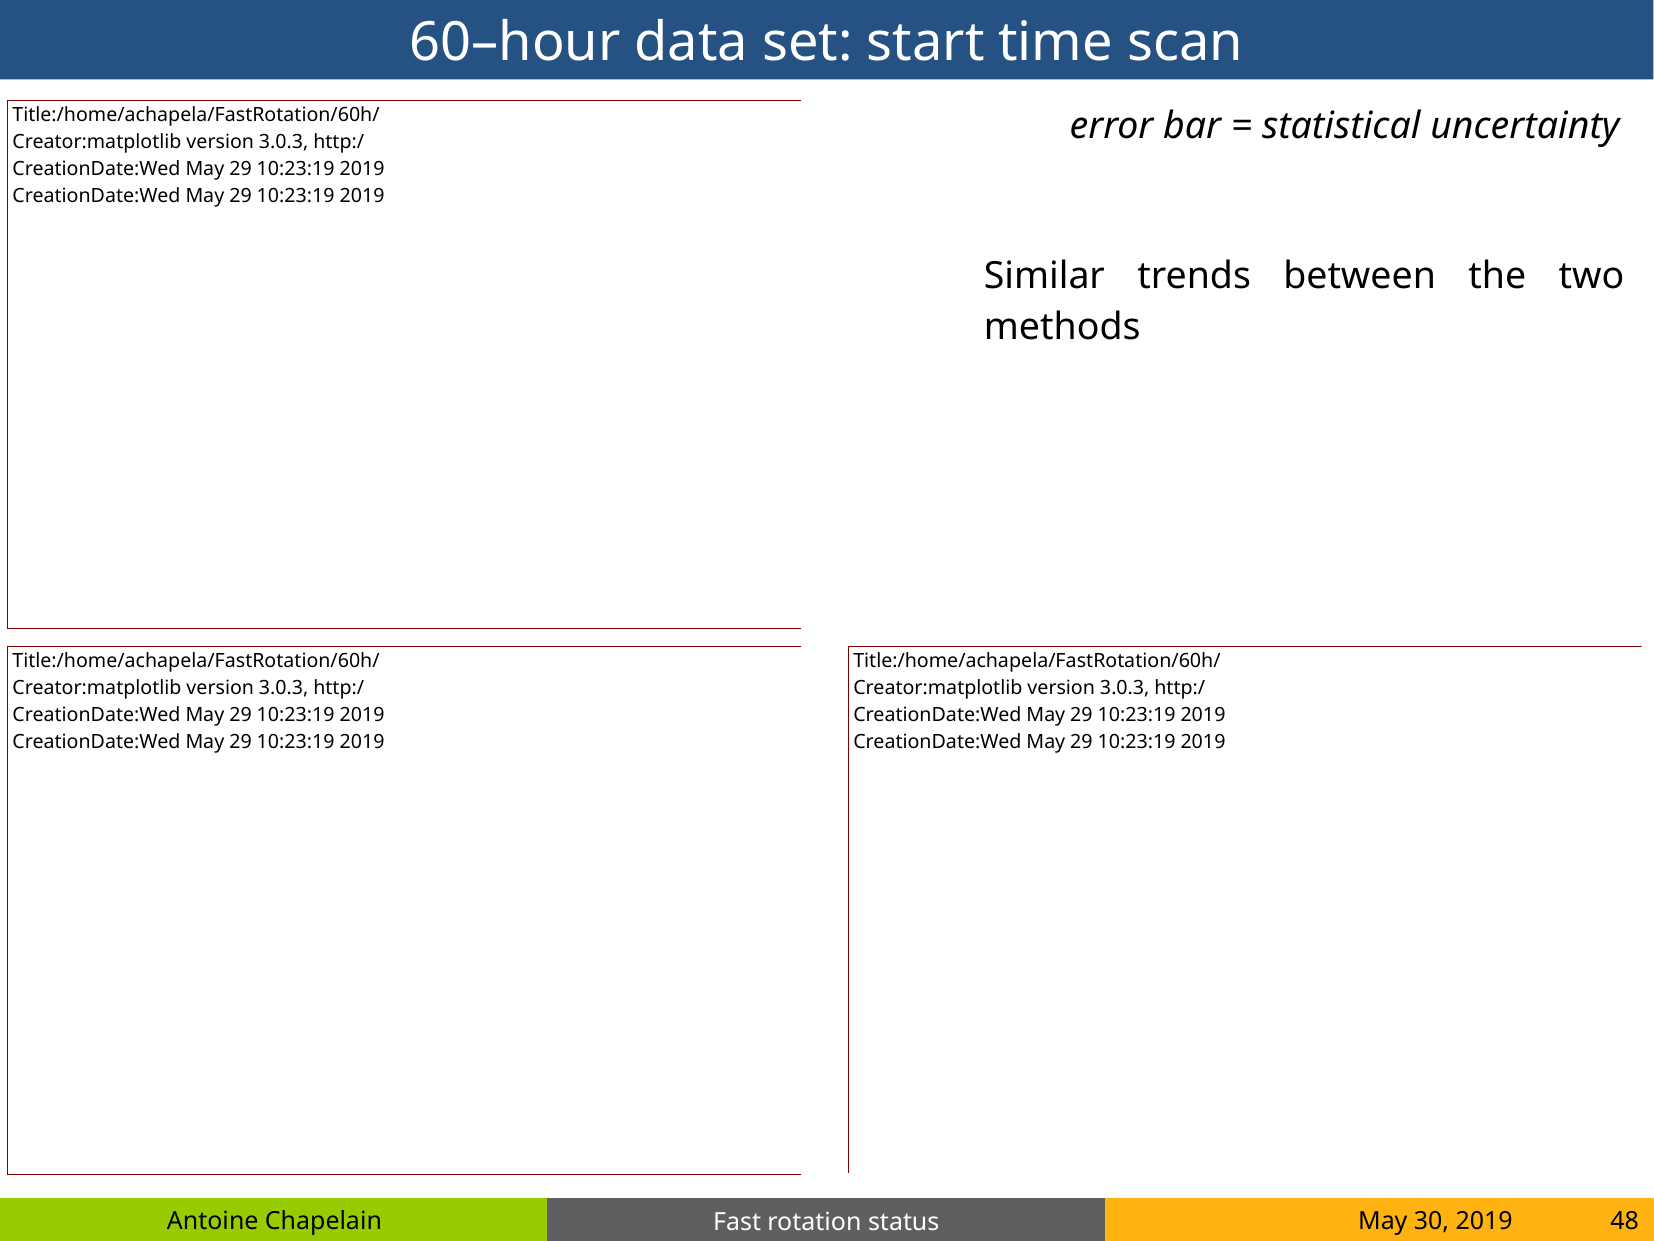

# 60–hour data set: start time scan
error bar = statistical uncertainty
Similar trends between the two methods